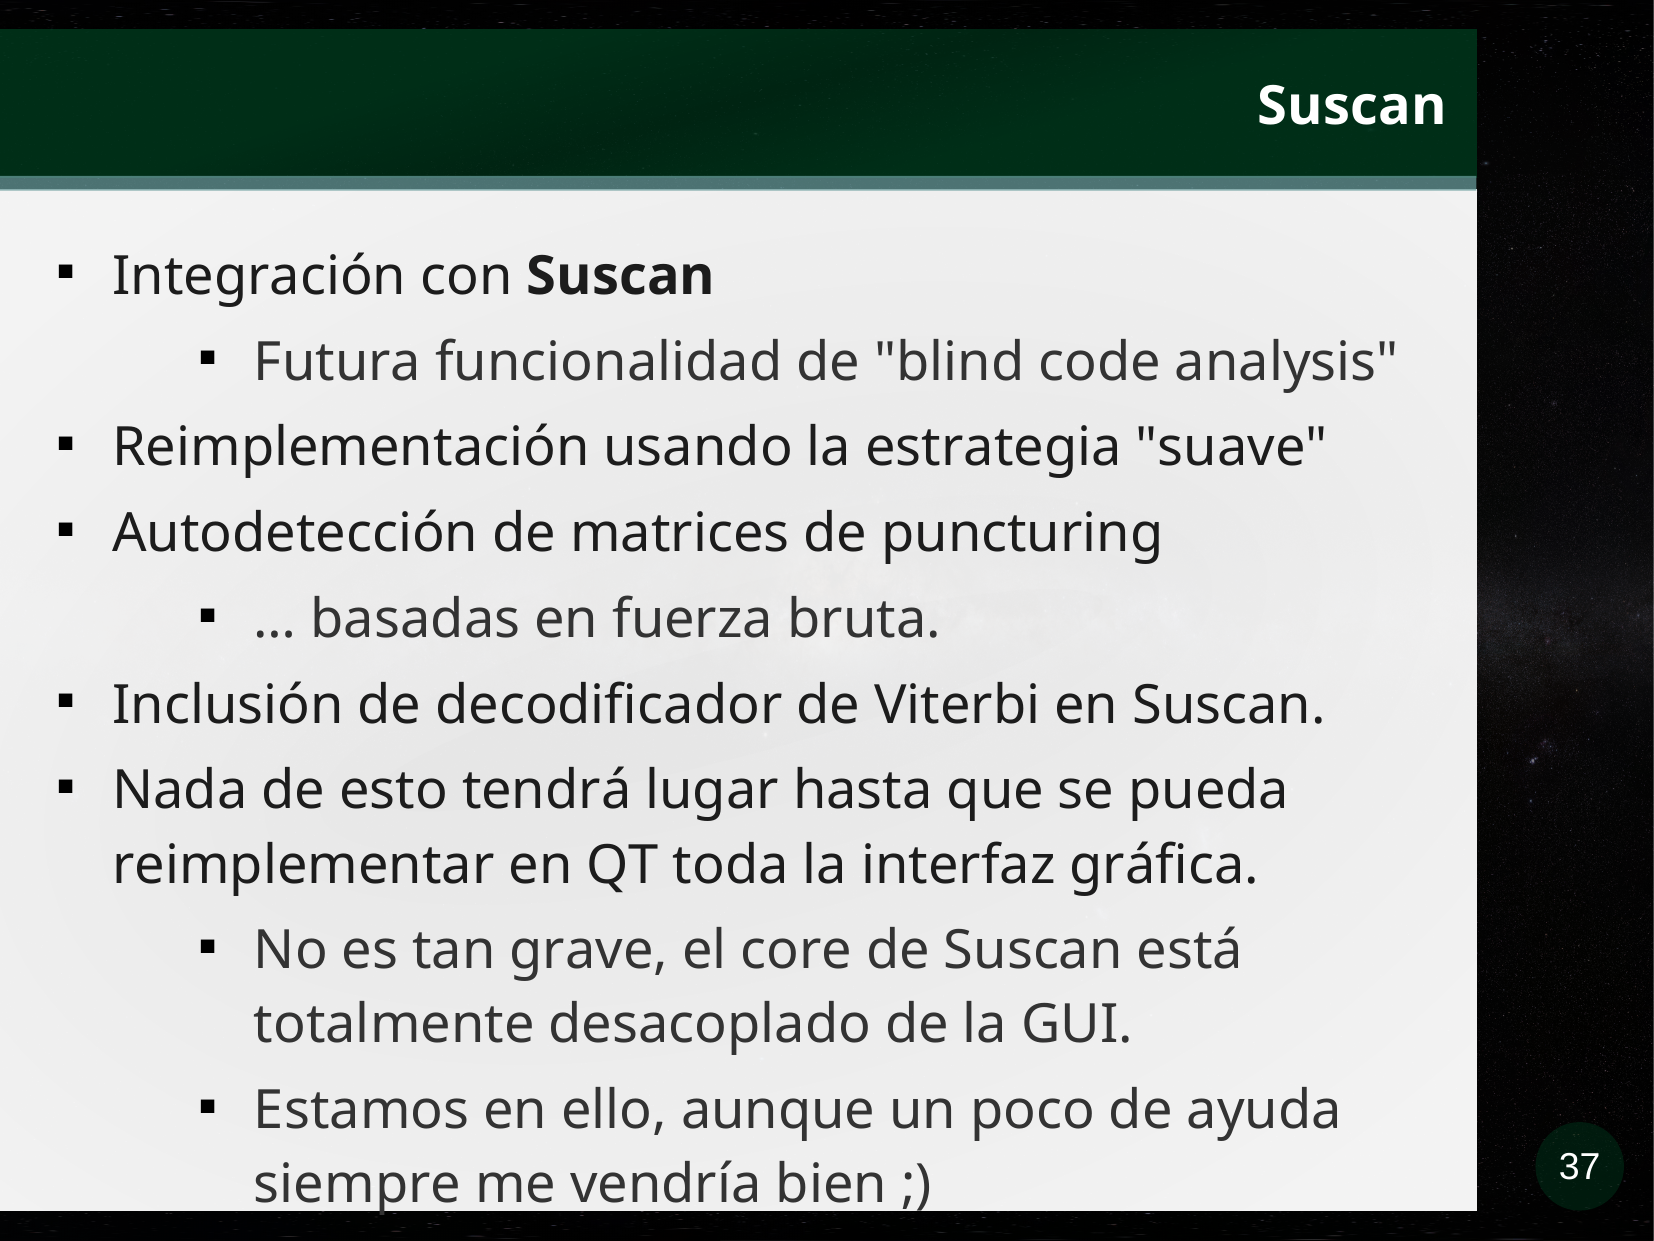

# Suscan
Integración con Suscan
Futura funcionalidad de "blind code analysis"
Reimplementación usando la estrategia "suave"
Autodetección de matrices de puncturing
… basadas en fuerza bruta.
Inclusión de decodificador de Viterbi en Suscan.
Nada de esto tendrá lugar hasta que se pueda reimplementar en QT toda la interfaz gráfica.
No es tan grave, el core de Suscan está totalmente desacoplado de la GUI.
Estamos en ello, aunque un poco de ayuda siempre me vendría bien ;)